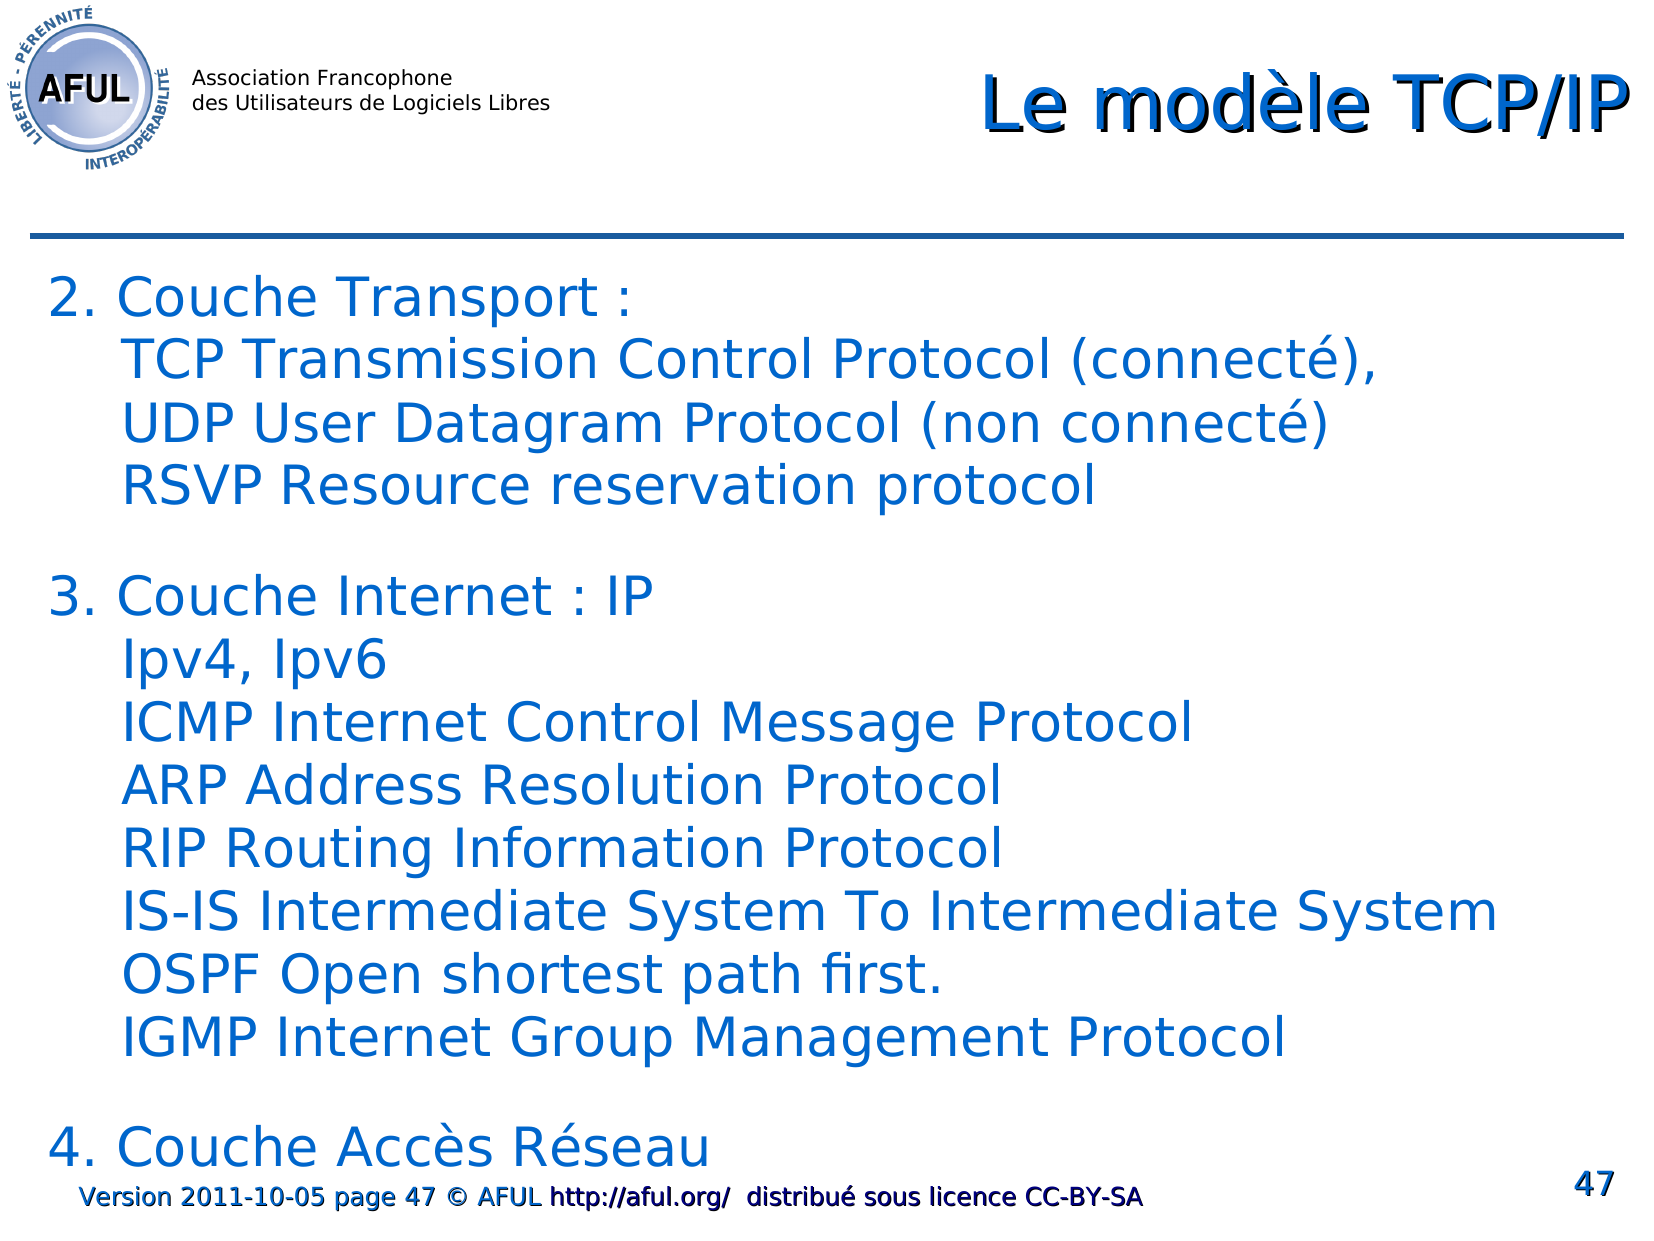

Le modèle TCP/IP
# 2. Couche Transport : TCP Transmission Control Protocol (connecté), UDP User Datagram Protocol (non connecté) RSVP Resource reservation protocol
3. Couche Internet : IP
	Ipv4, Ipv6
	ICMP Internet Control Message Protocol
 	ARP Address Resolution Protocol
	RIP Routing Information Protocol
	IS-IS Intermediate System To Intermediate System
	OSPF Open shortest path first.
	IGMP Internet Group Management Protocol
4. Couche Accès Réseau